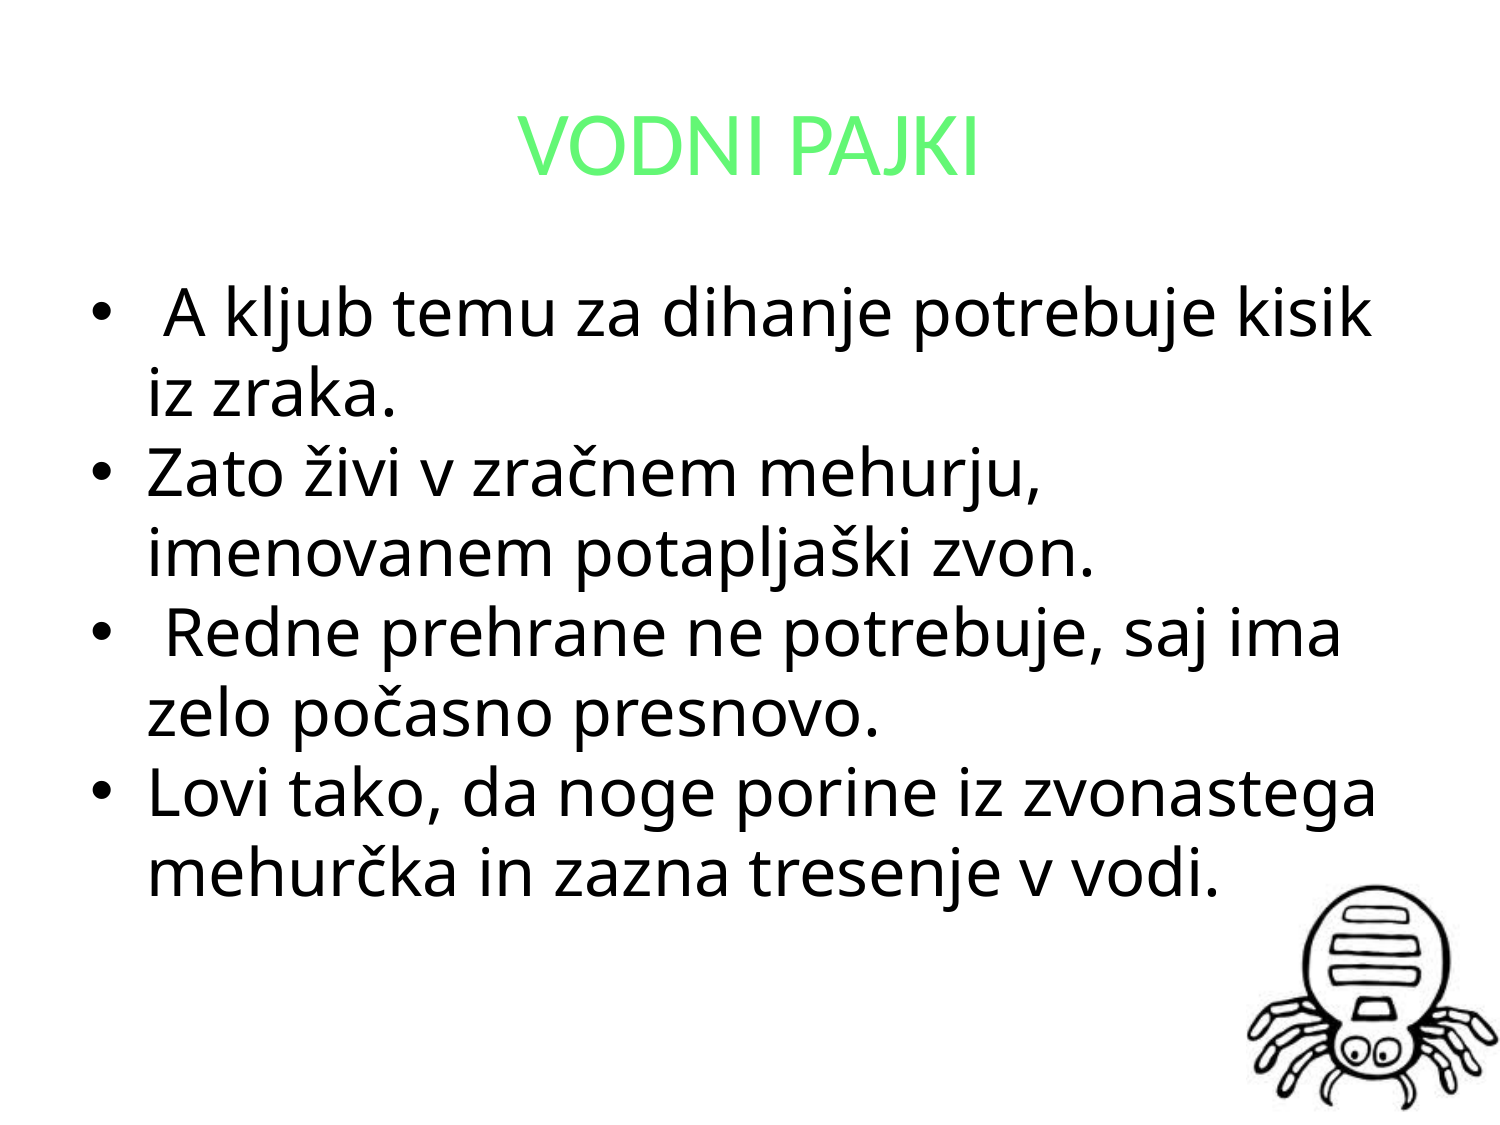

# VODNI PAJKI
 A kljub temu za dihanje potrebuje kisik iz zraka.
Zato živi v zračnem mehurju, imenovanem potapljaški zvon.
 Redne prehrane ne potrebuje, saj ima zelo počasno presnovo.
Lovi tako, da noge porine iz zvonastega mehurčka in zazna tresenje v vodi.